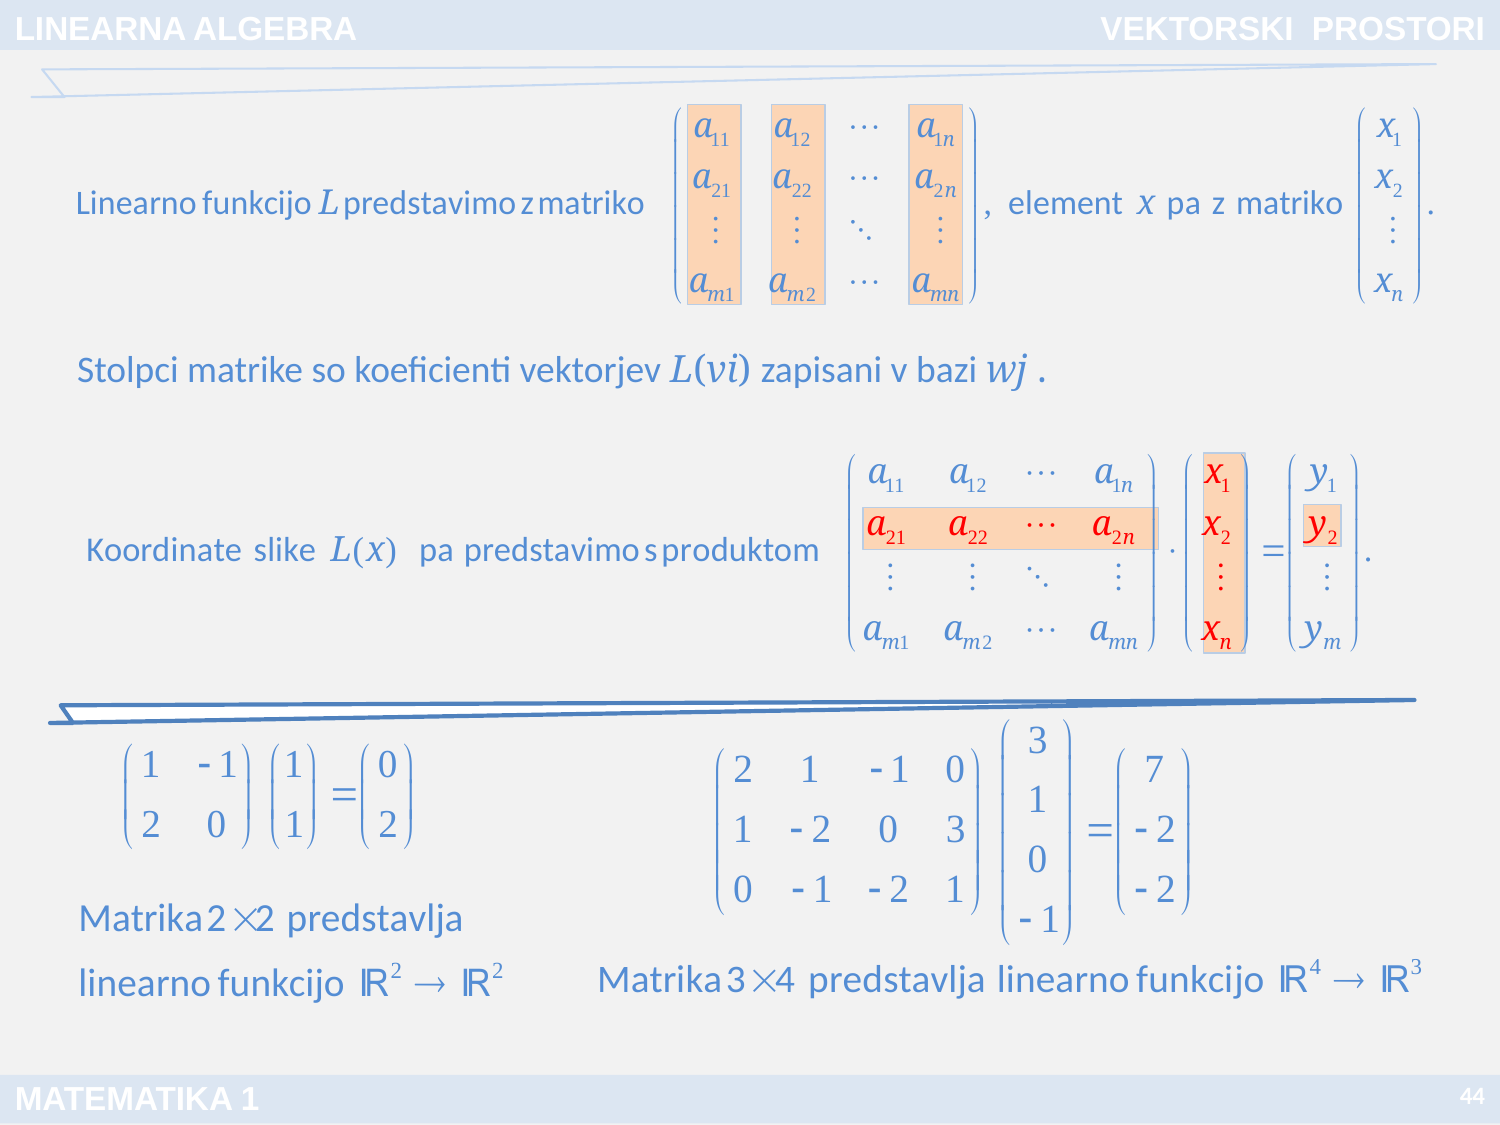

LINEARNA ALGEBRA
VEKTORSKI PROSTORI
Stolpci matrike so koeficienti vektorjev L(vi) zapisani v bazi wj .
MATEMATIKA 1